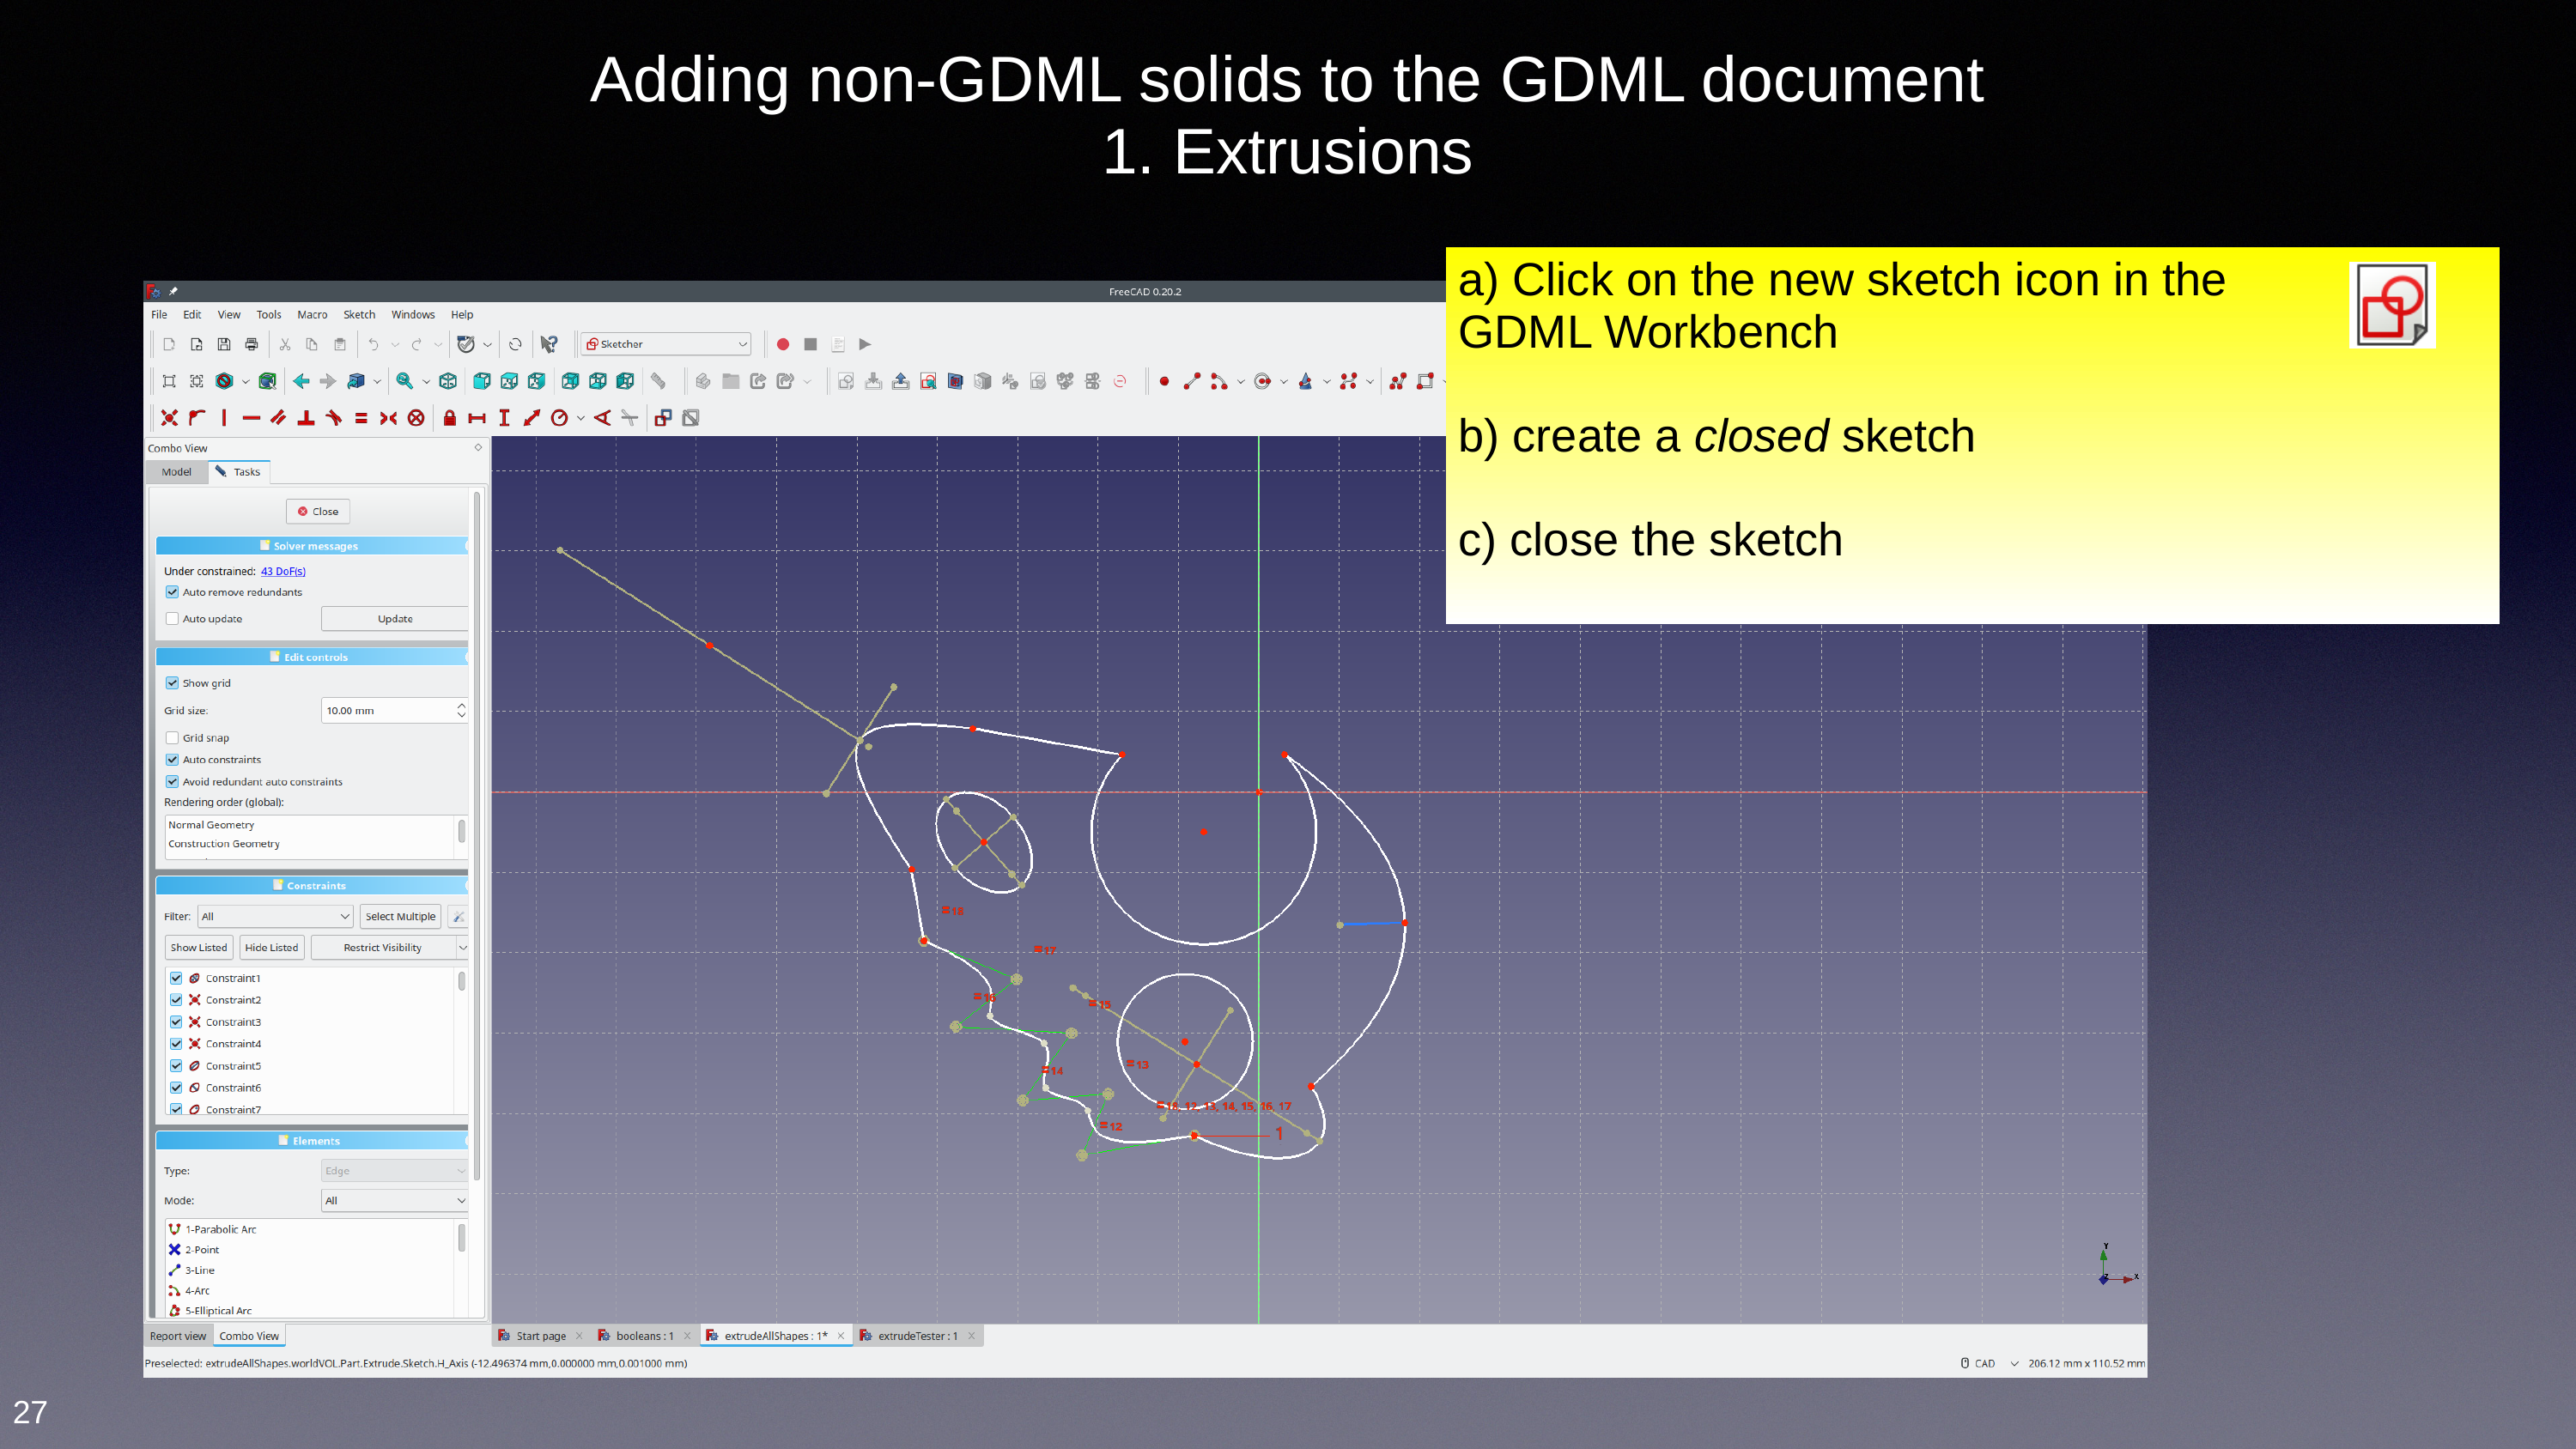

Adding non-GDML solids to the GDML document
1. Extrusions
a) Click on the new sketch icon in the
GDML Workbench
b) create a closed sketch
c) close the sketch
27